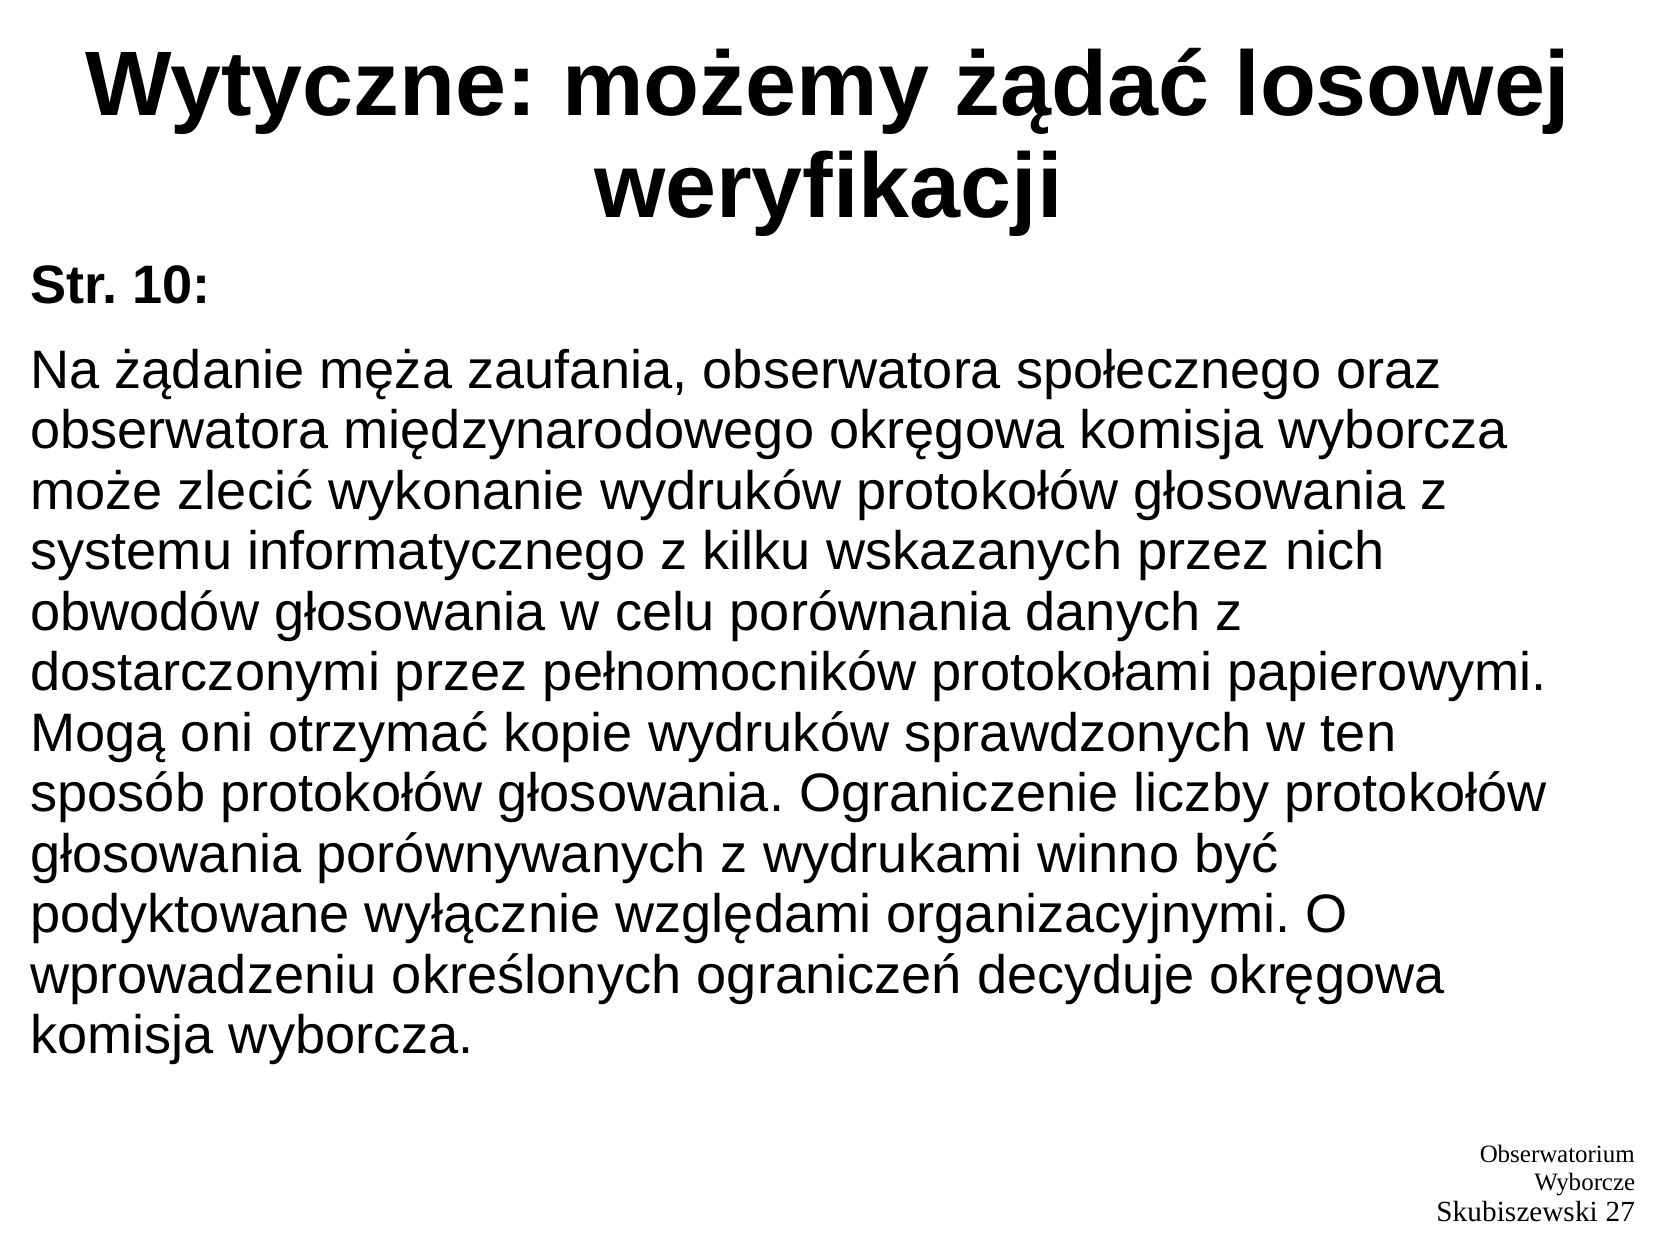

# Wytyczne: możemy żądać losowej weryfikacji
Str. 10:
Na żądanie męża zaufania, obserwatora społecznego oraz obserwatora międzynarodowego okręgowa komisja wyborcza może zlecić wykonanie wydruków protokołów głosowania z systemu informatycznego z kilku wskazanych przez nich obwodów głosowania w celu porównania danych z dostarczonymi przez pełnomocników protokołami papierowymi. Mogą oni otrzymać kopie wydruków sprawdzonych w ten sposób protokołów głosowania. Ograniczenie liczby protokołów głosowania porównywanych z wydrukami winno być podyktowane wyłącznie względami organizacyjnymi. O wprowadzeniu określonych ograniczeń decyduje okręgowa komisja wyborcza.
27